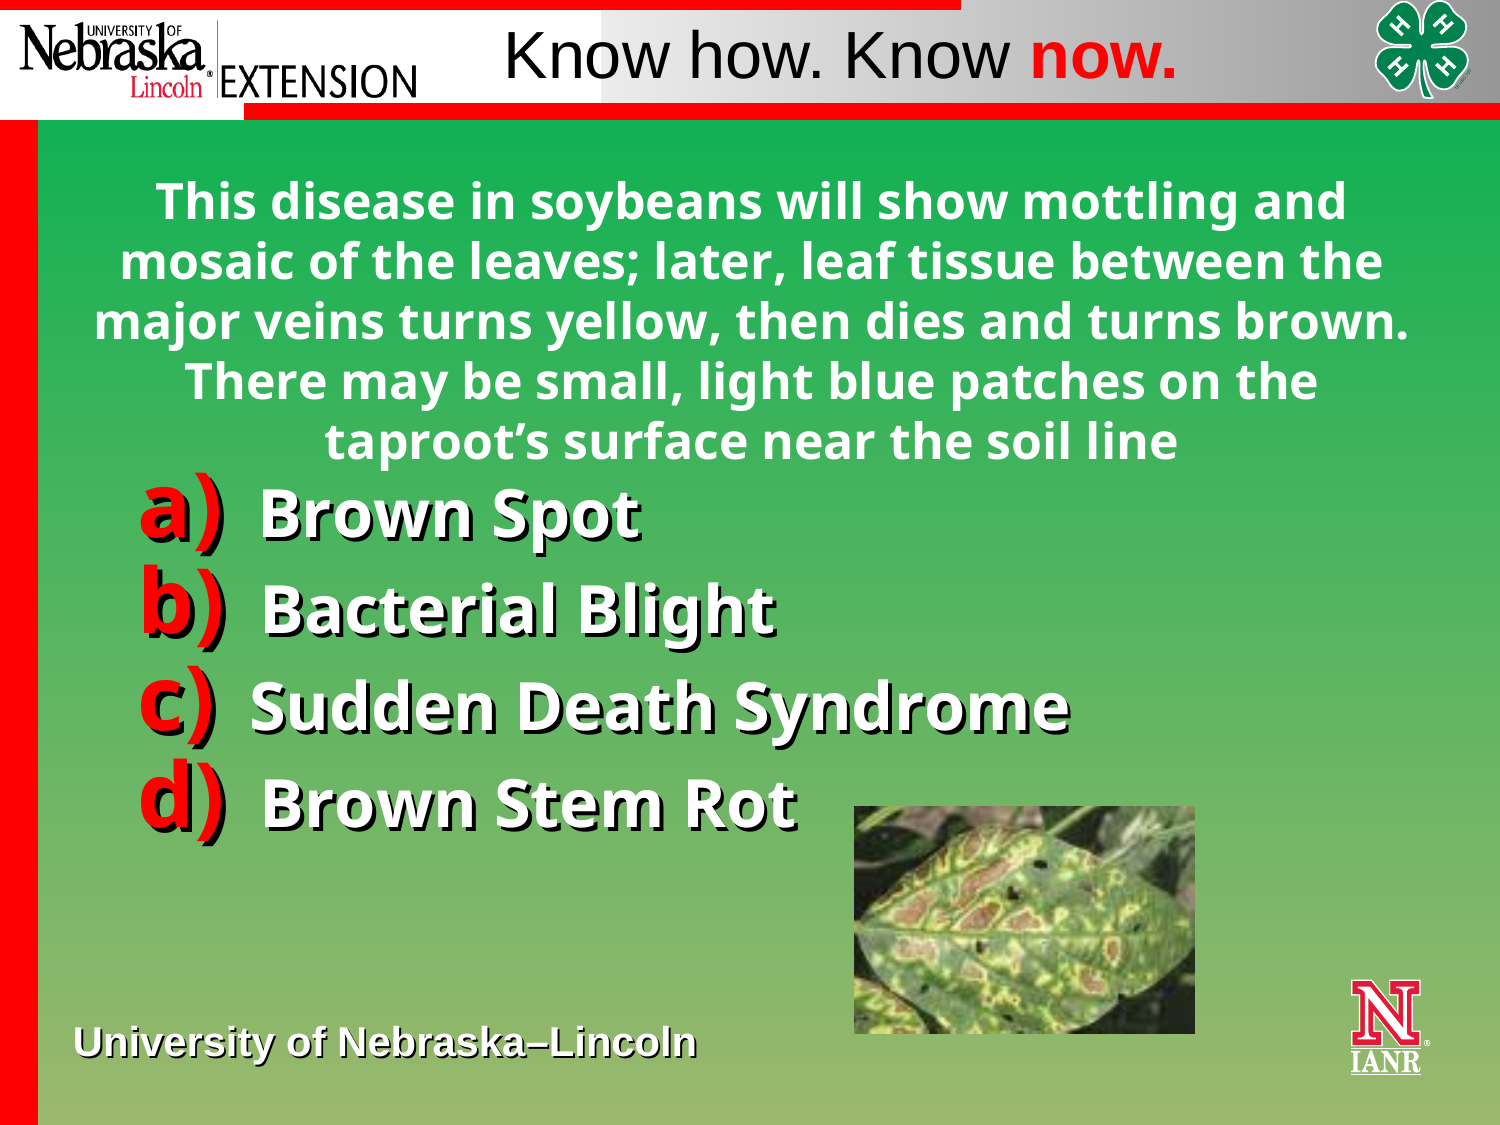

# This disease in soybeans will show mottling and mosaic of the leaves; later, leaf tissue between the major veins turns yellow, then dies and turns brown. There may be small, light blue patches on the taproot’s surface near the soil line
 Brown Spot
 Bacterial Blight
 Sudden Death Syndrome
 Brown Stem Rot